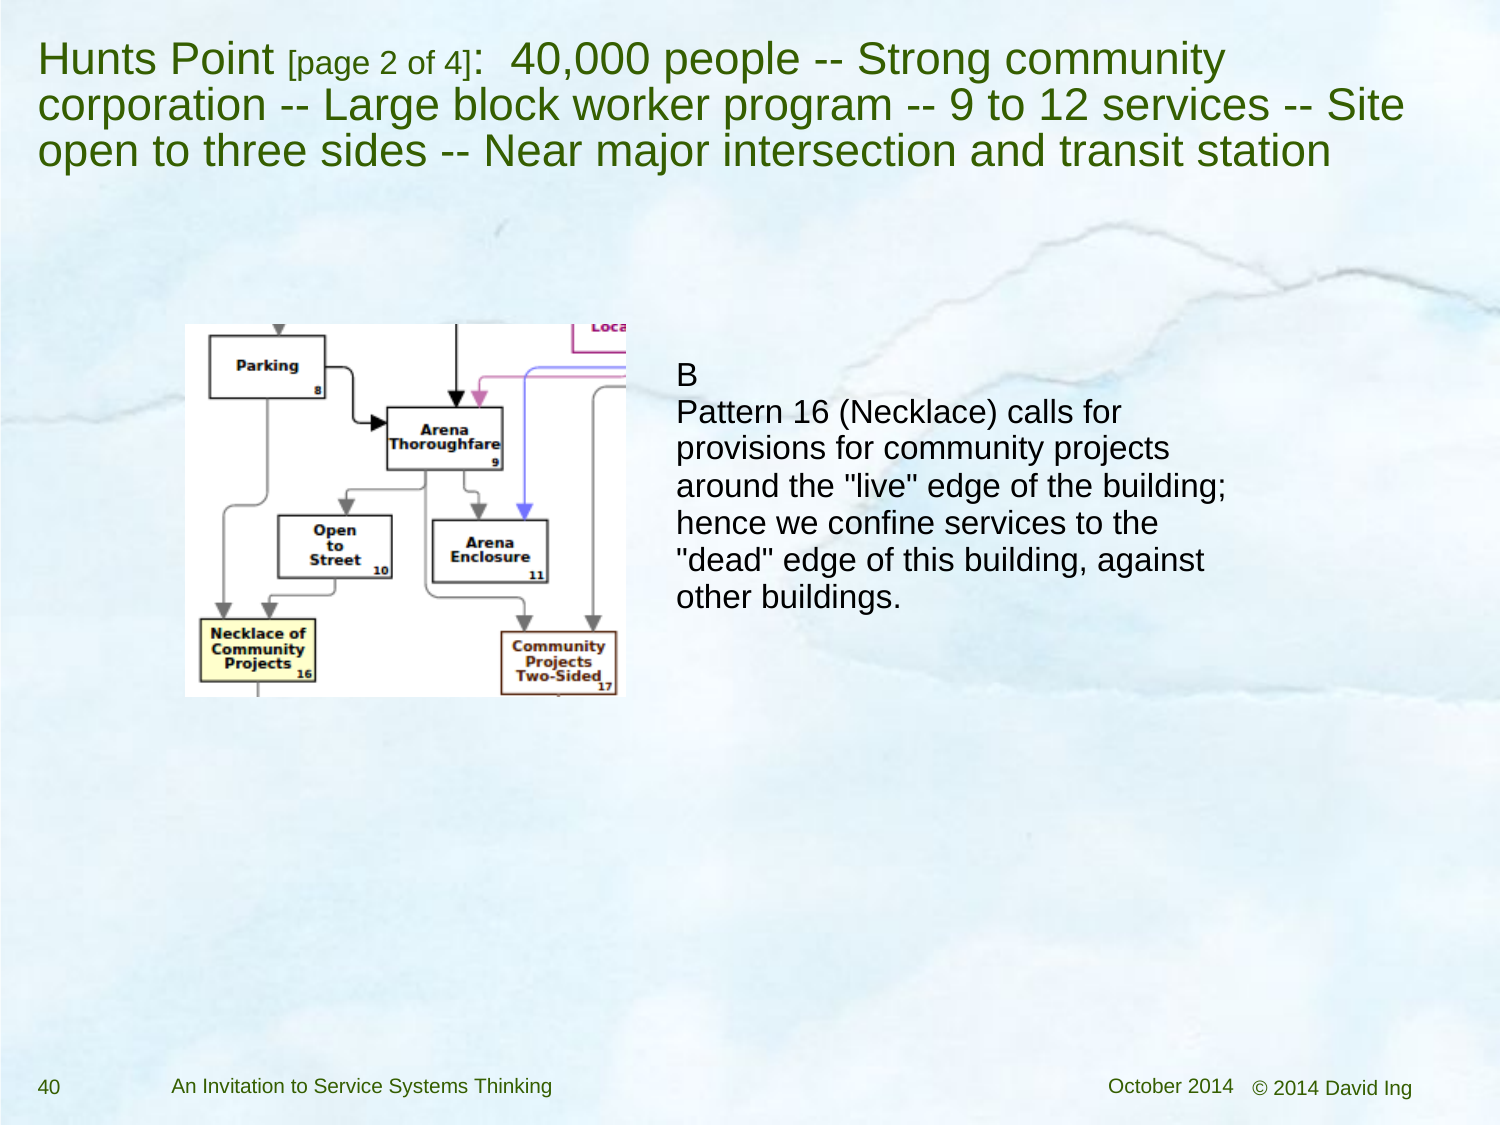

# Hunts Point [page 2 of 4]: 40,000 people -- Strong community corporation -- Large block worker program -- 9 to 12 services -- Site open to three sides -- Near major intersection and transit station
B
Pattern 16 (Necklace) calls for provisions for community projects around the "live" edge of the building; hence we confine services to the "dead" edge of this building, against other buildings.
An Invitation to Service Systems Thinking
October 2014
40